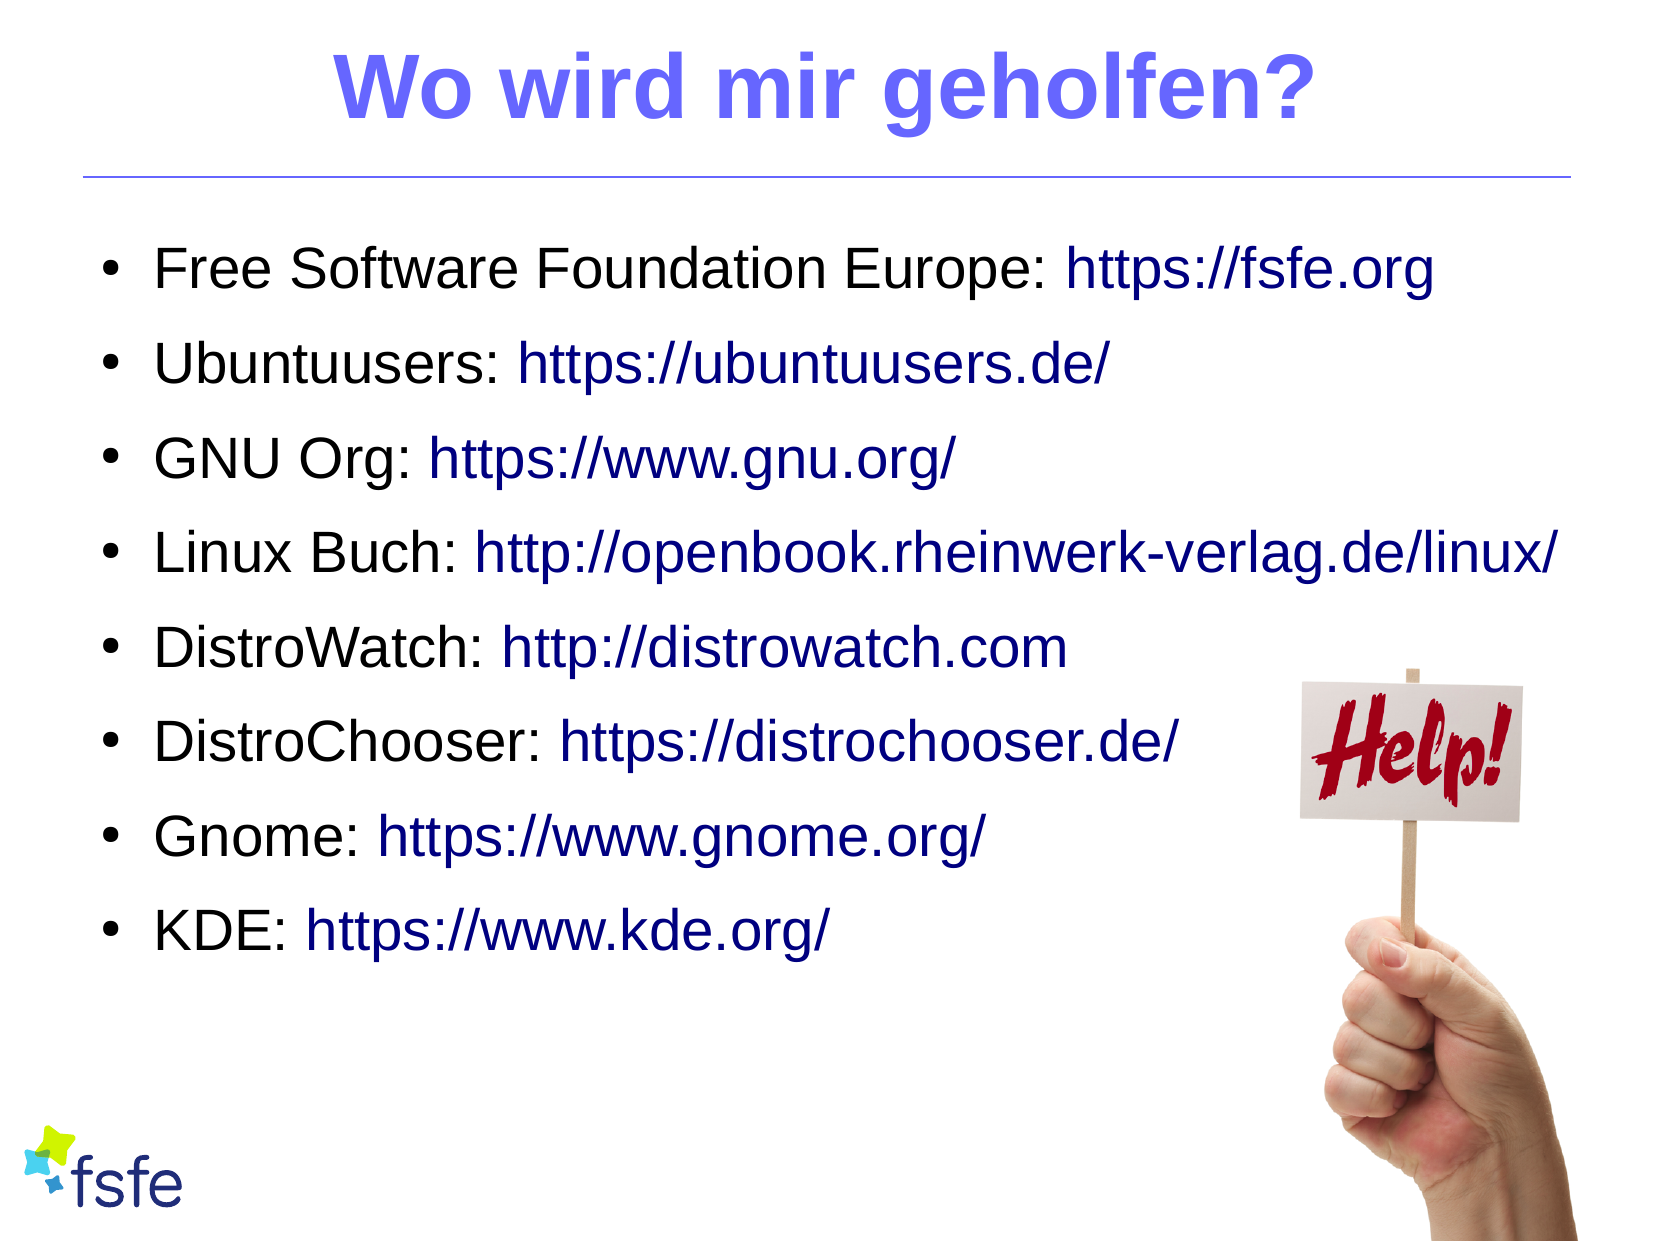

# Wo wird mir geholfen?
Free Software Foundation Europe: https://fsfe.org
Ubuntuusers: https://ubuntuusers.de/
GNU Org: https://www.gnu.org/
Linux Buch: http://openbook.rheinwerk-verlag.de/linux/
DistroWatch: http://distrowatch.com
DistroChooser: https://distrochooser.de/
Gnome: https://www.gnome.org/
KDE: https://www.kde.org/
5